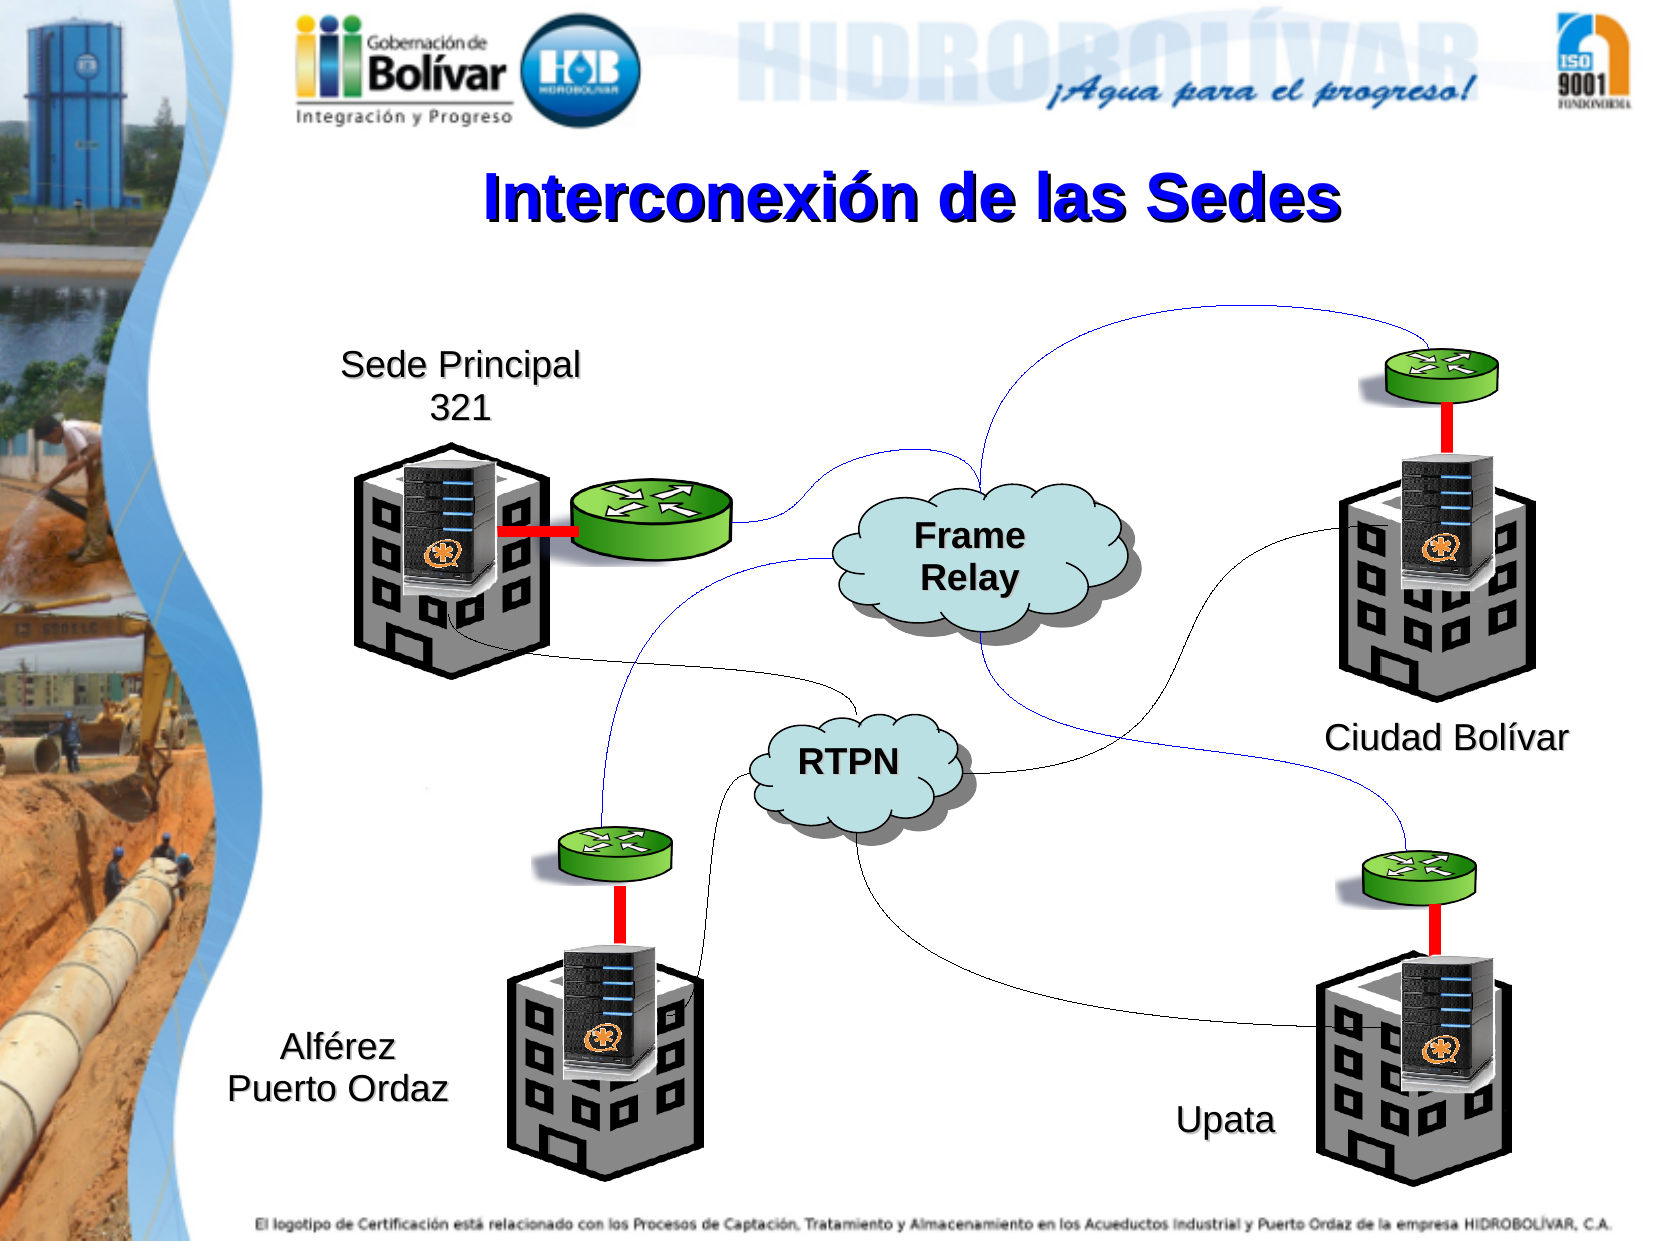

# Interconexión de las Sedes
Sede Principal
321
Frame
Relay
Ciudad Bolívar
RTPN
Alférez
Puerto Ordaz
Upata